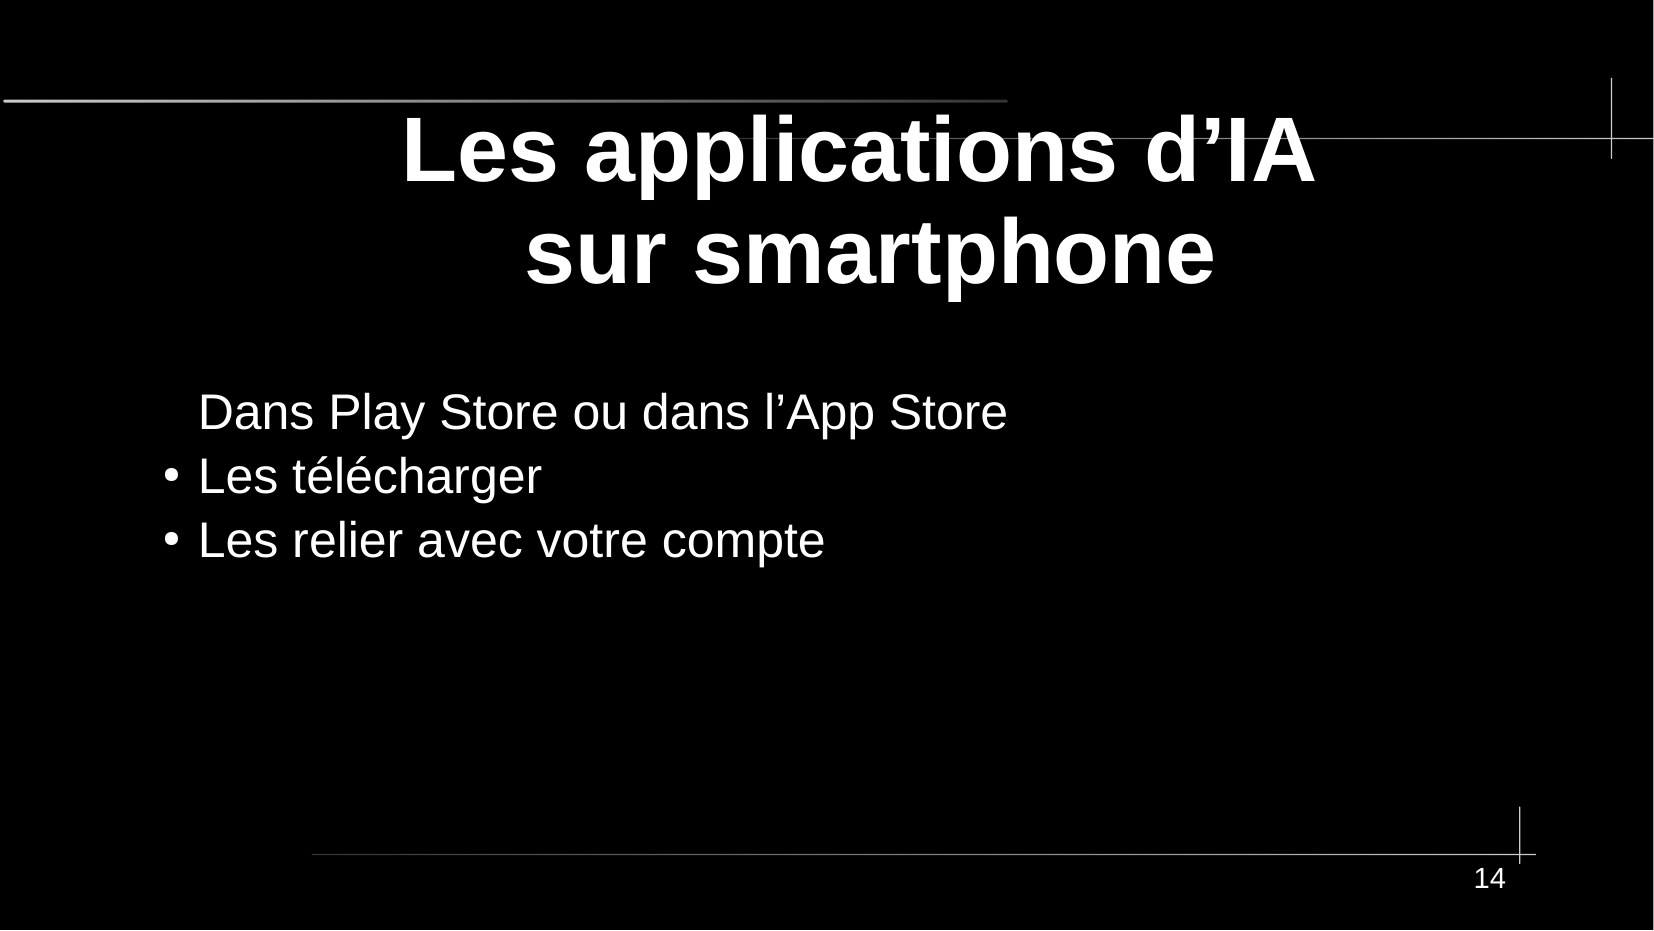

# Les applications d’IA sur smartphone
Dans Play Store ou dans l’App Store
Les télécharger
Les relier avec votre compte
14